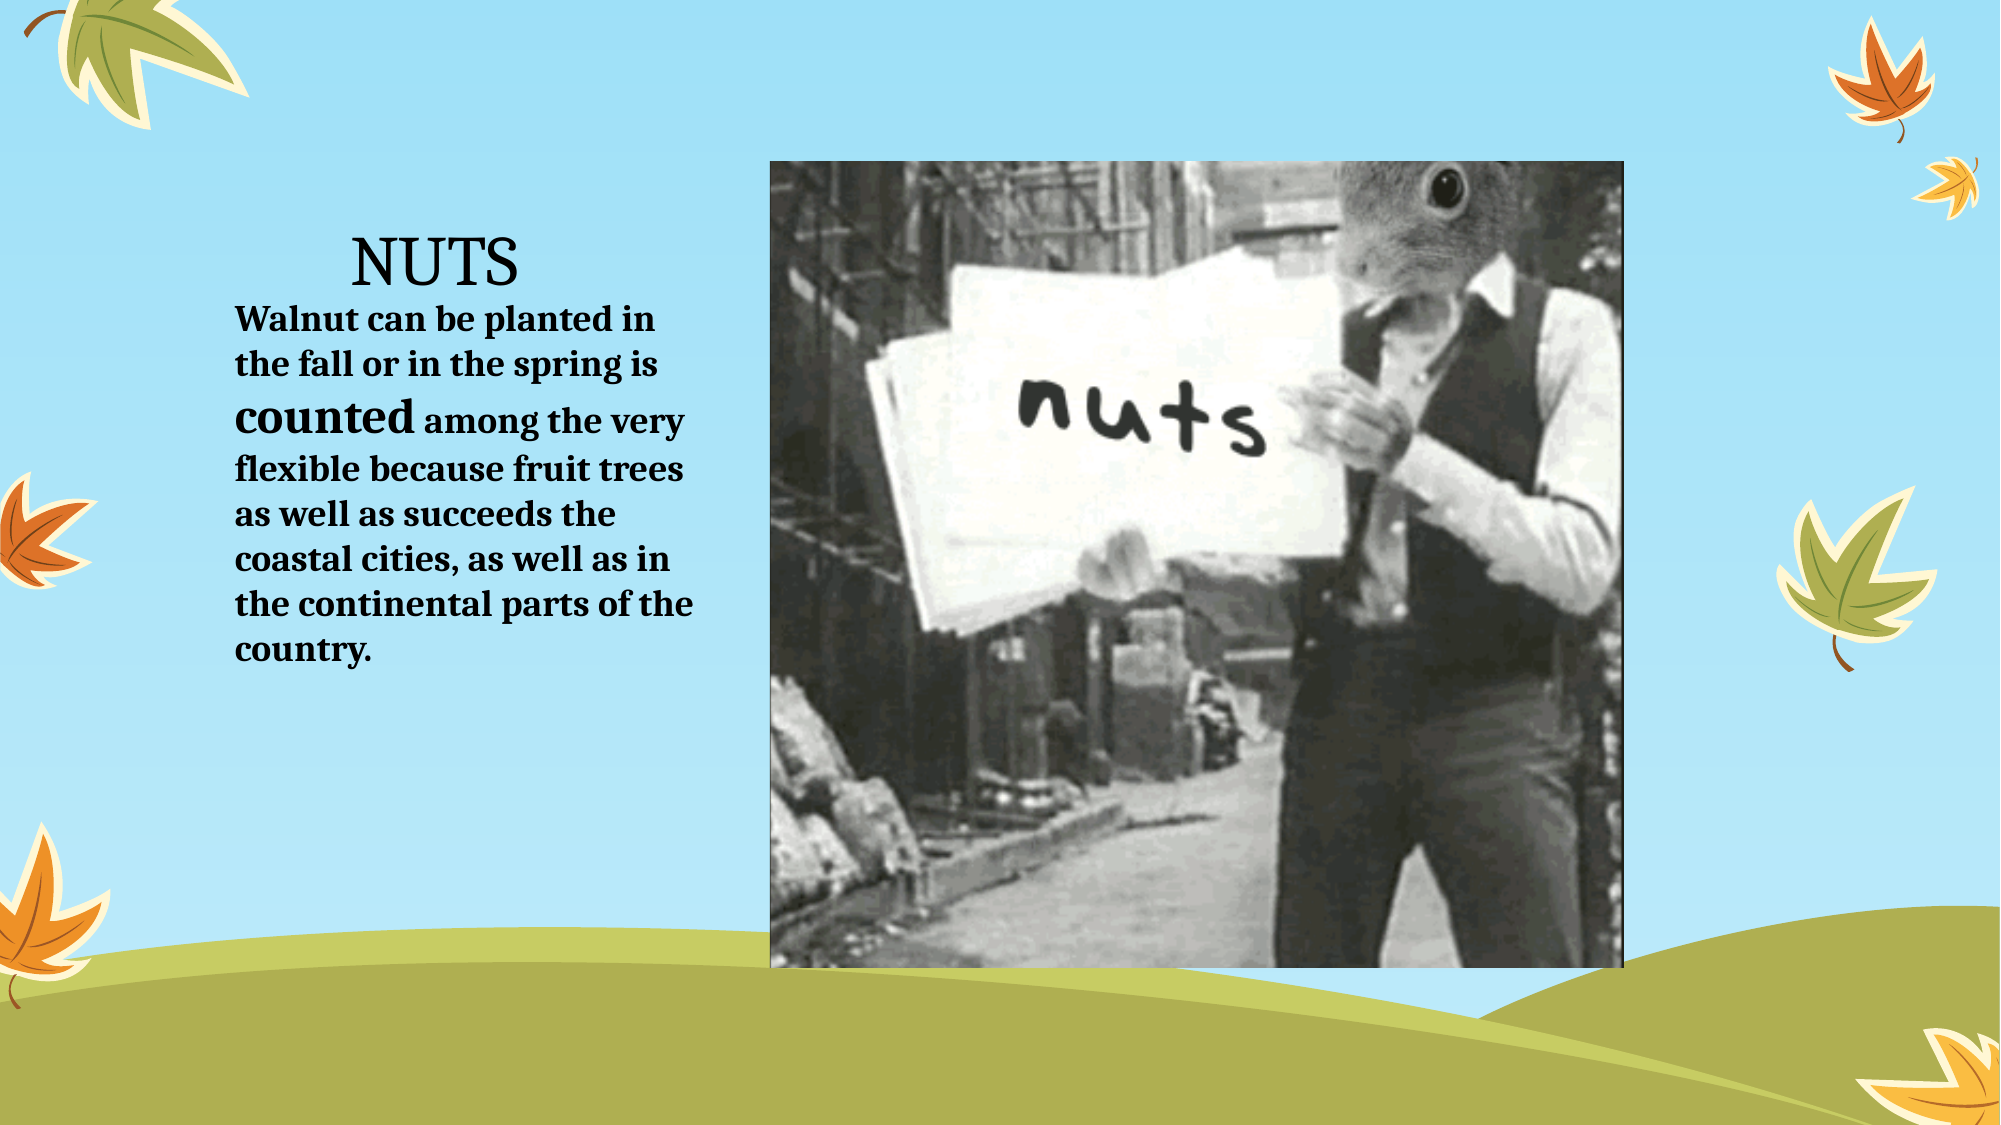

# NUTS
Walnut can be planted in the fall or in the spring is counted among the very flexible because fruit trees as well as succeeds the coastal cities, as well as in the continental parts of the country.